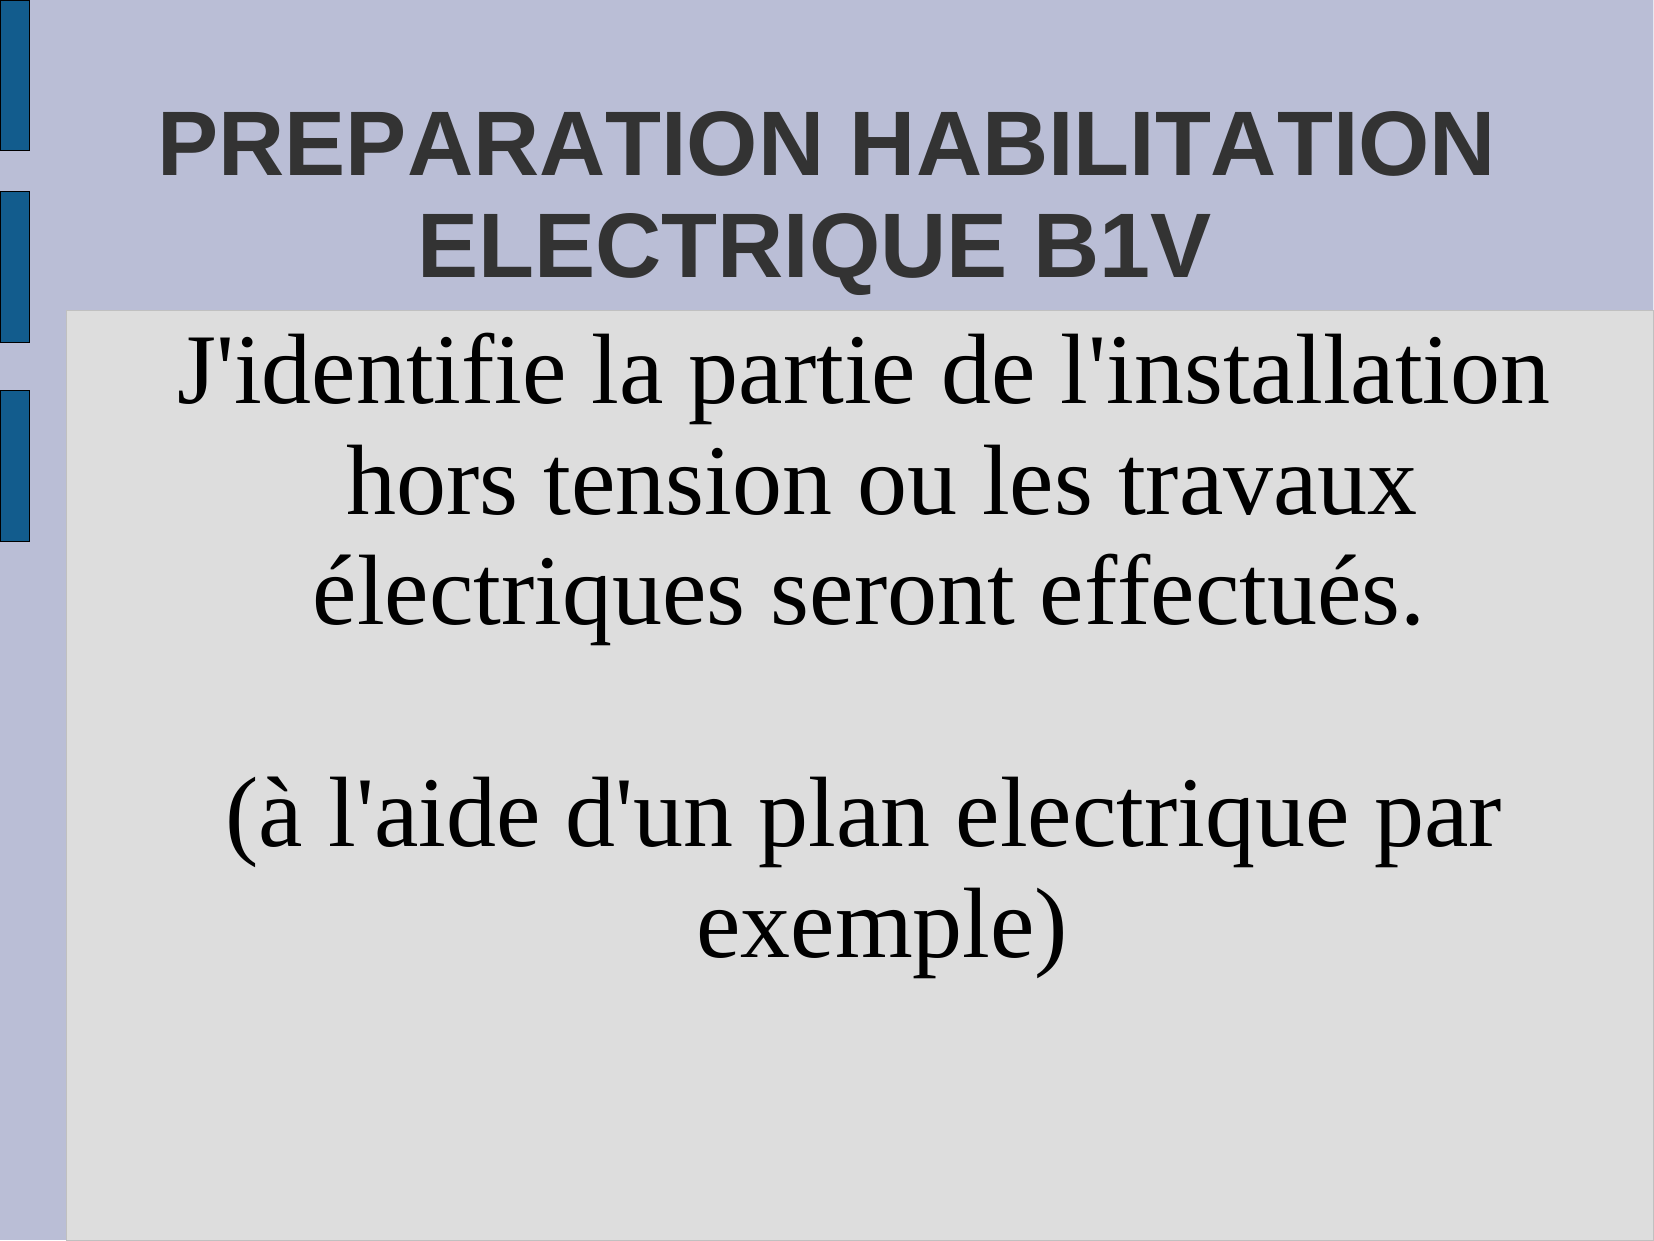

# PREPARATION HABILITATION ELECTRIQUE B1V
J'identifie la partie de l'installation hors tension ou les travaux électriques seront effectués.
(à l'aide d'un plan electrique par exemple)